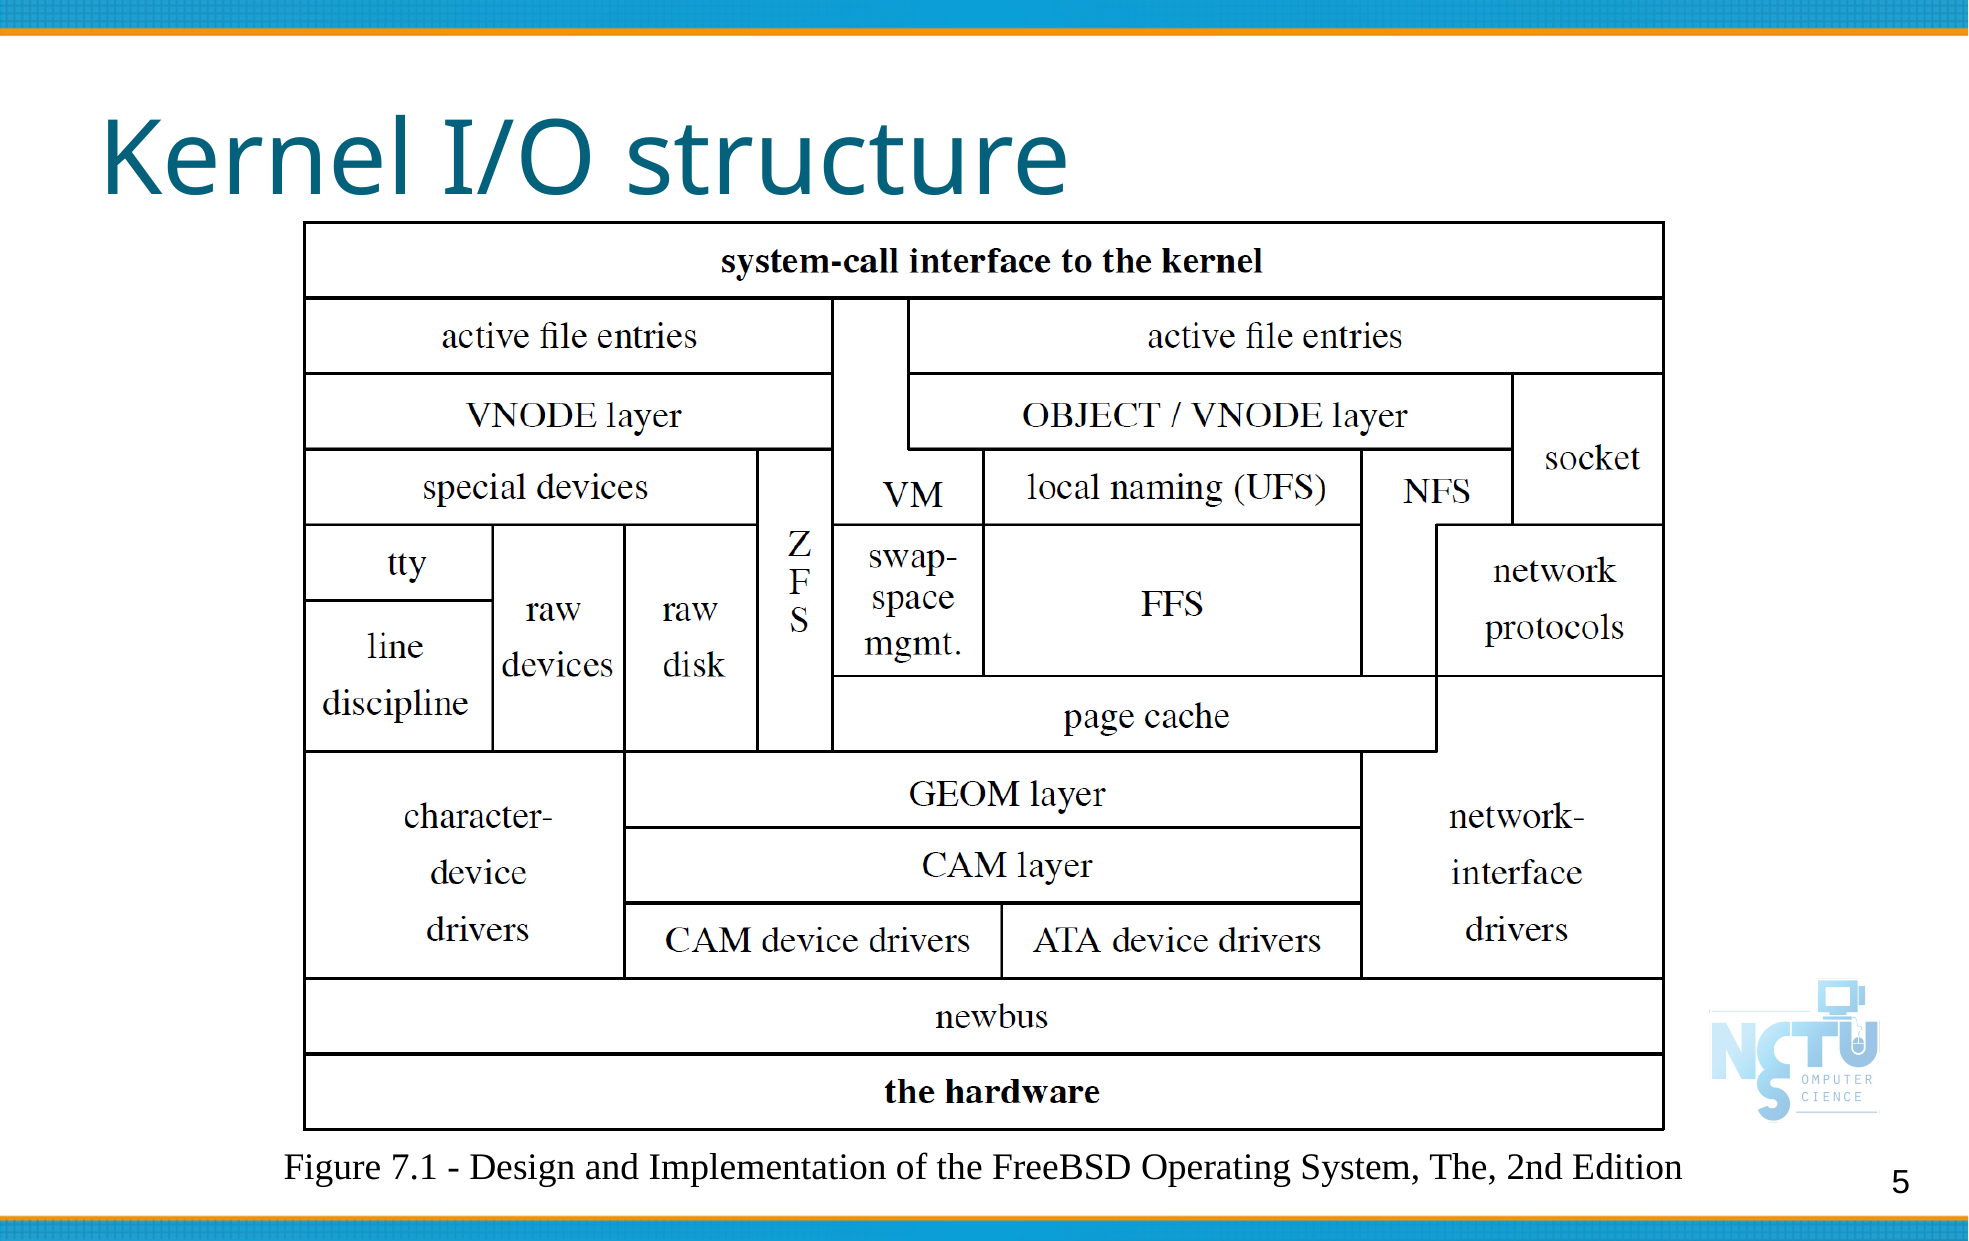

# Kernel I/O structure
Figure 7.1 - Design and Implementation of the FreeBSD Operating System, The, 2nd Edition